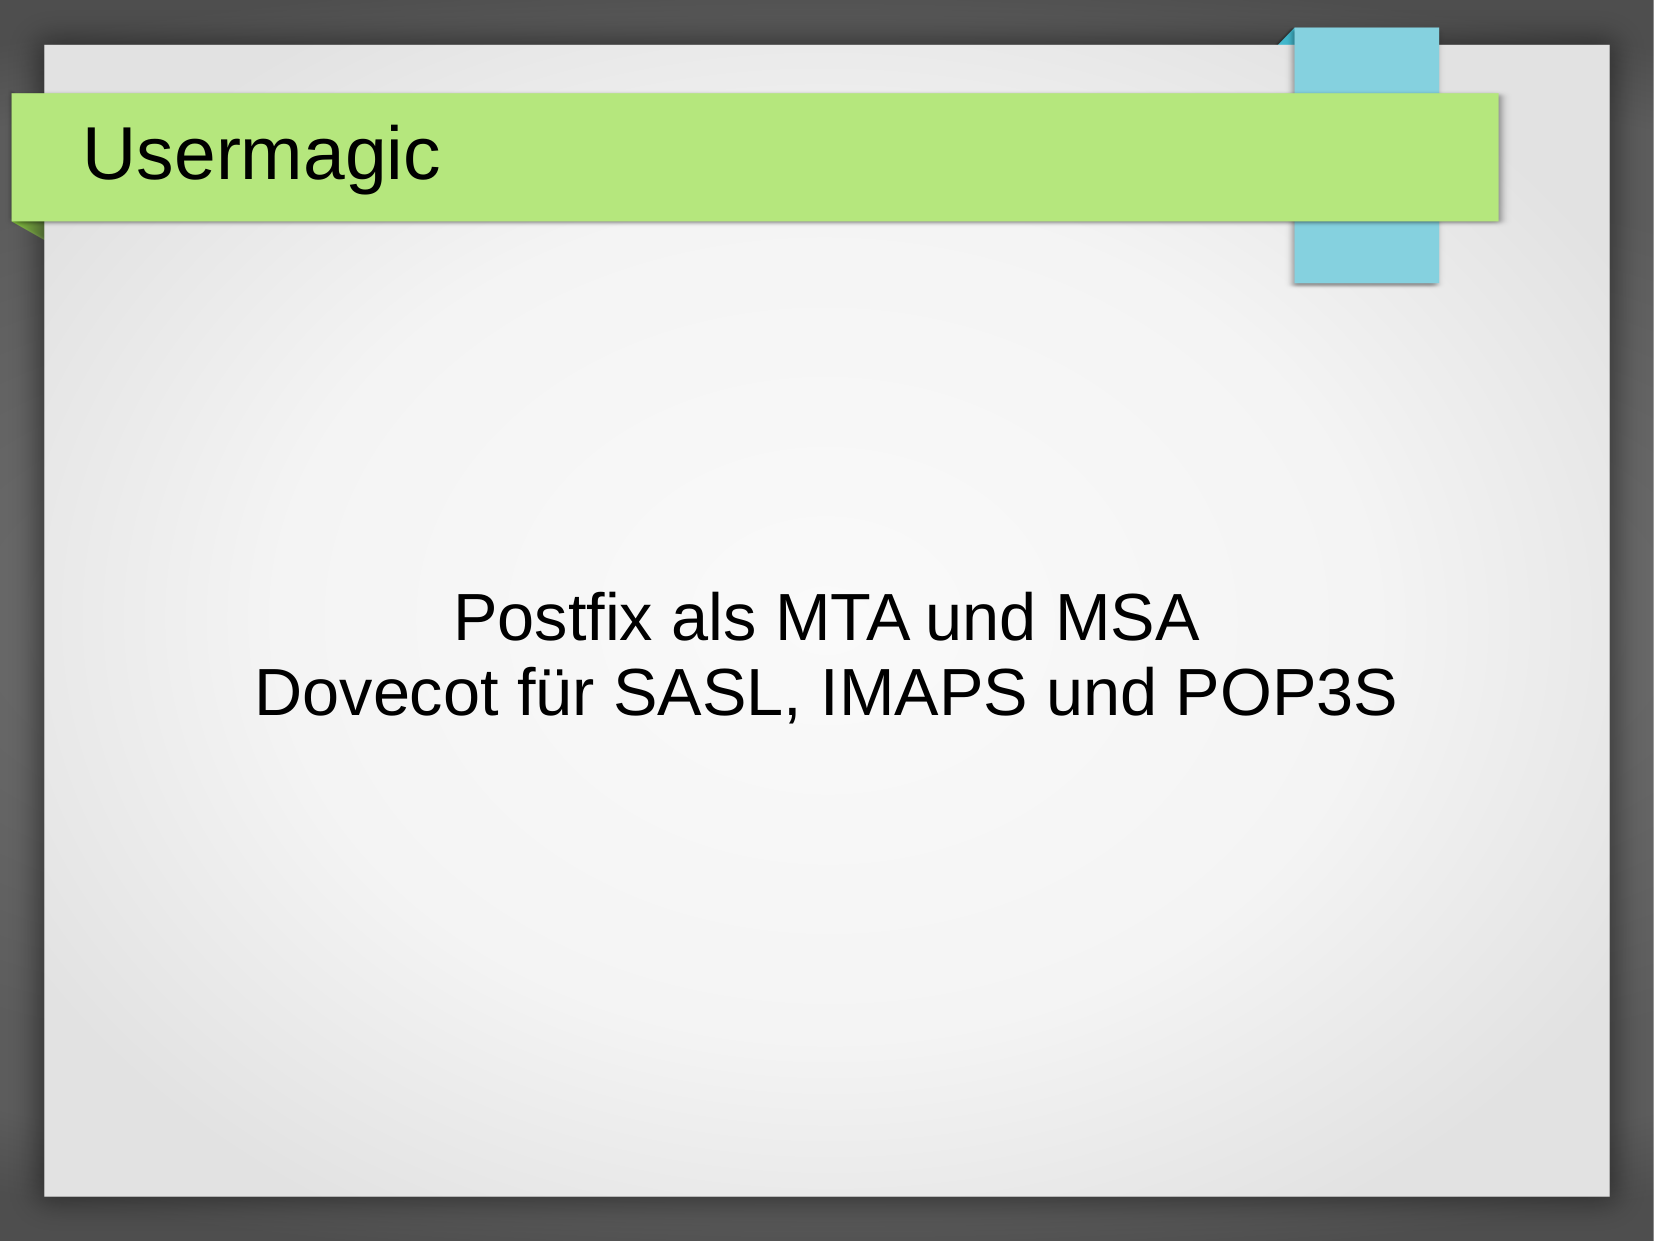

# Usermagic
Postfix als MTA und MSA
Dovecot für SASL, IMAPS und POP3S